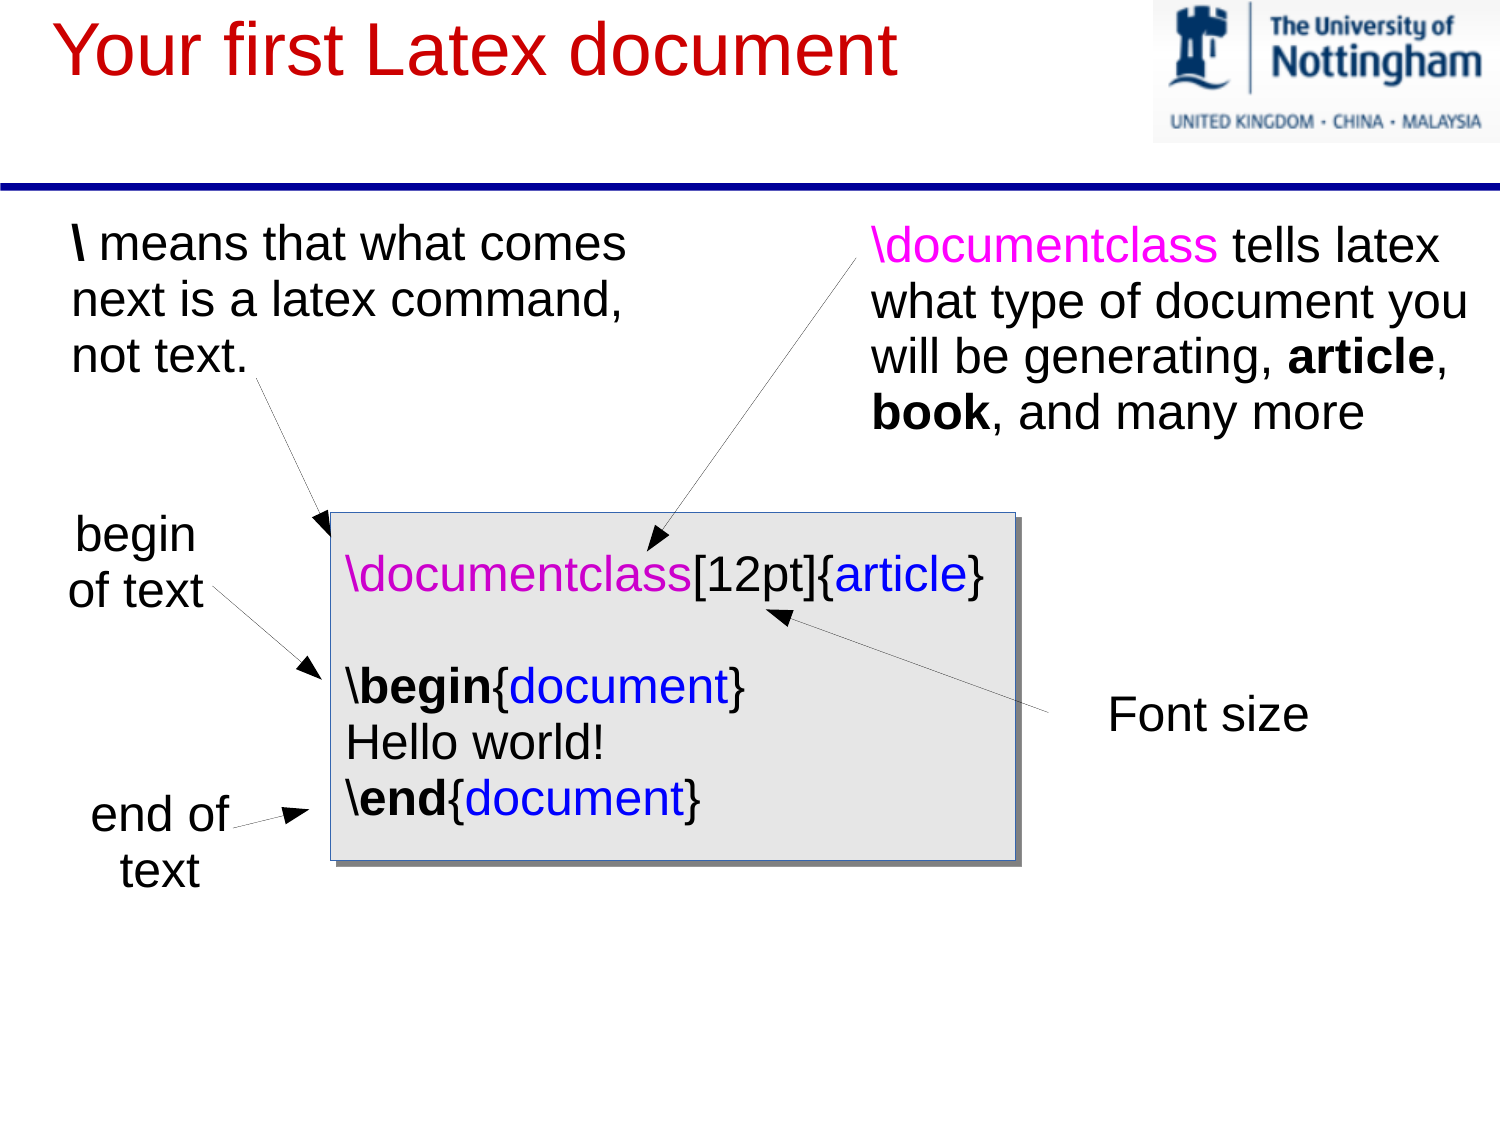

Your first Latex document
\ means that what comes next is a latex command, not text.
\documentclass tells latex what type of document you will be generating, article, book, and many more
begin of text
\documentclass[12pt]{article}
\begin{document}
Hello world!
\end{document}
Font size
end of text